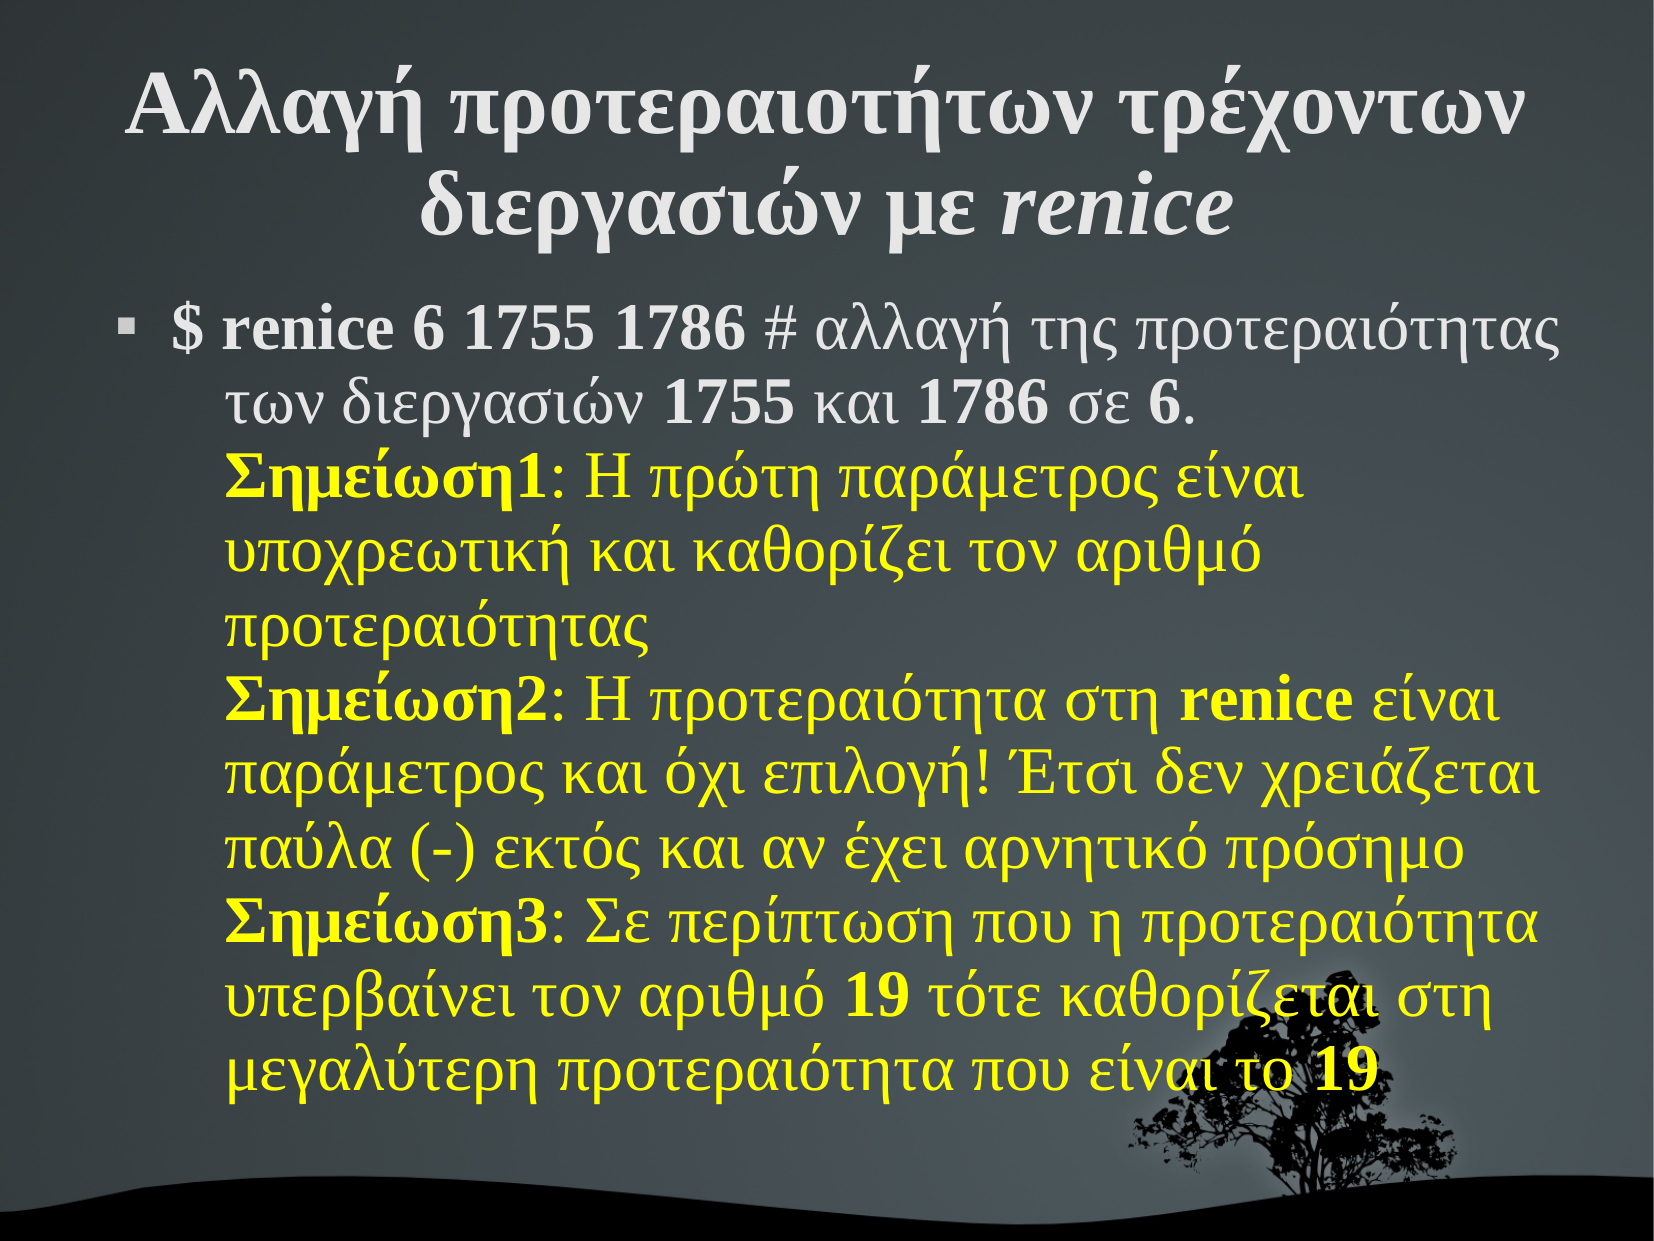

# Αλλαγή προτεραιοτήτων τρέχοντων διεργασιών με renice
$ renice 6 1755 1786 # αλλαγή της προτεραιότητας των διεργασιών 1755 και 1786 σε 6.
Σημείωση1: Η πρώτη παράμετρος είναι υποχρεωτική και καθορίζει τον αριθμό προτεραιότητας
Σημείωση2: Η προτεραιότητα στη renice είναι παράμετρος και όχι επιλογή! Έτσι δεν χρειάζεται παύλα (-) εκτός και αν έχει αρνητικό πρόσημο
Σημείωση3: Σε περίπτωση που η προτεραιότητα υπερβαίνει τον αριθμό 19 τότε καθορίζεται στη μεγαλύτερη προτεραιότητα που είναι το 19